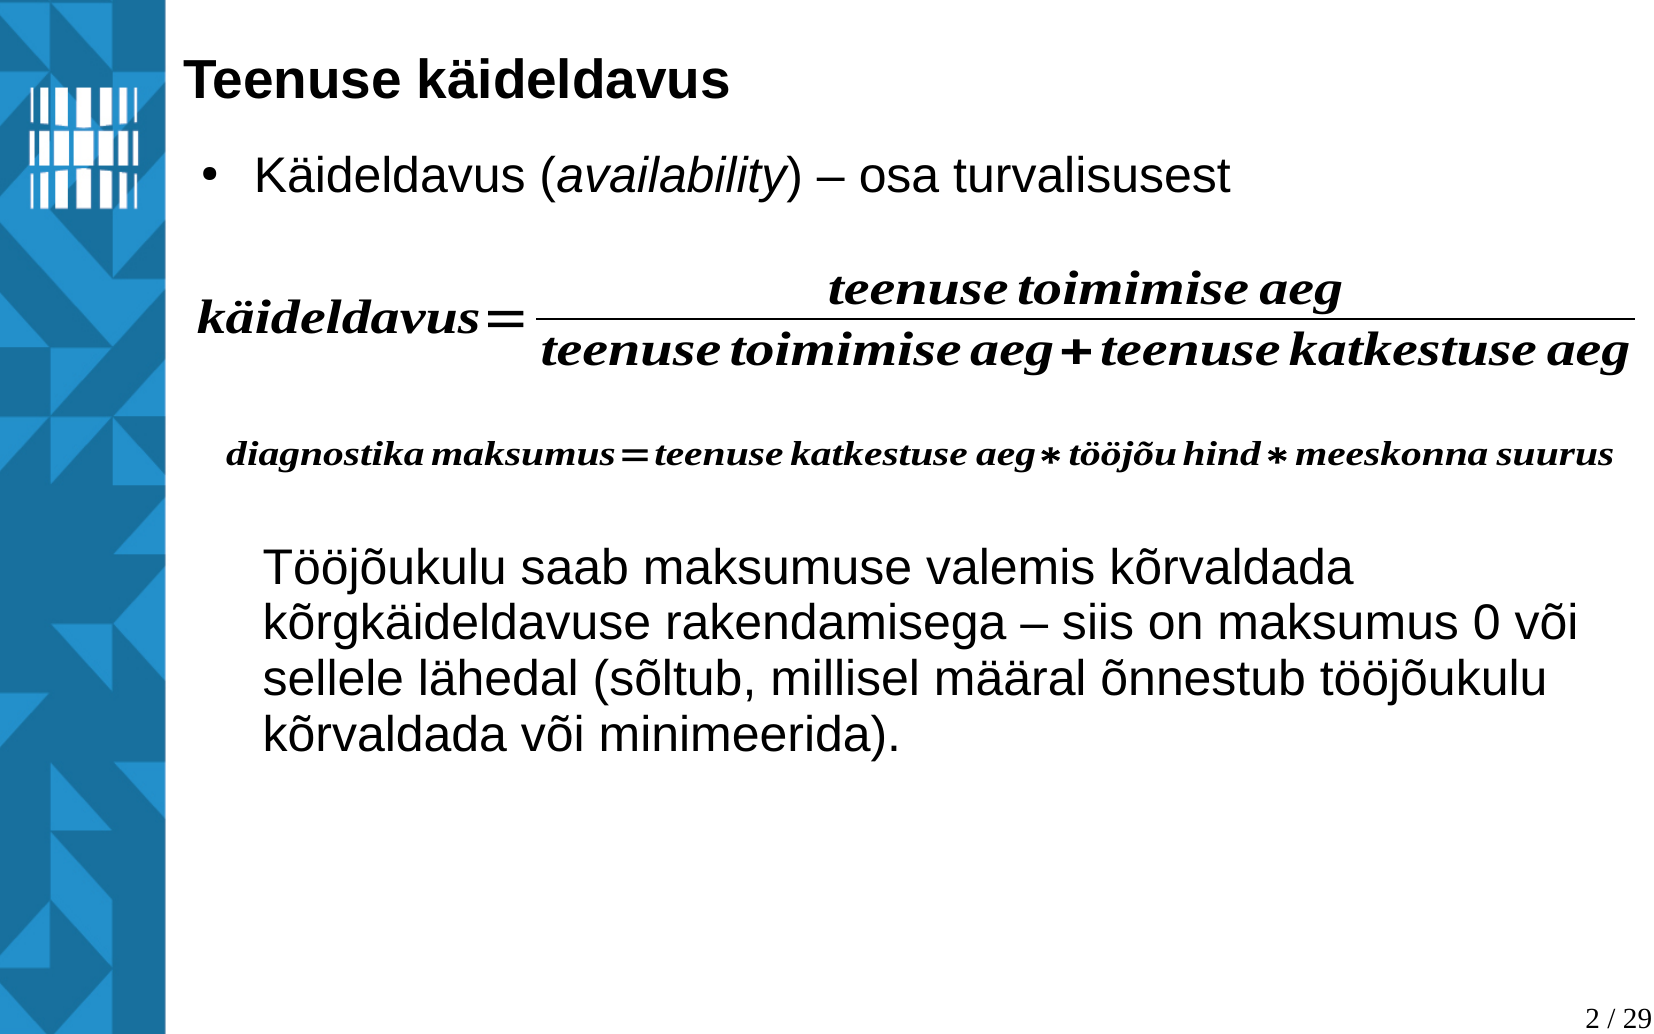

# Teenuse käideldavus
Käideldavus (availability) – osa turvalisusest
Tööjõukulu saab maksumuse valemis kõrvaldada kõrgkäideldavuse rakendamisega – siis on maksumus 0 või sellele lähedal (sõltub, millisel määral õnnestub tööjõukulu kõrvaldada või minimeerida).
2